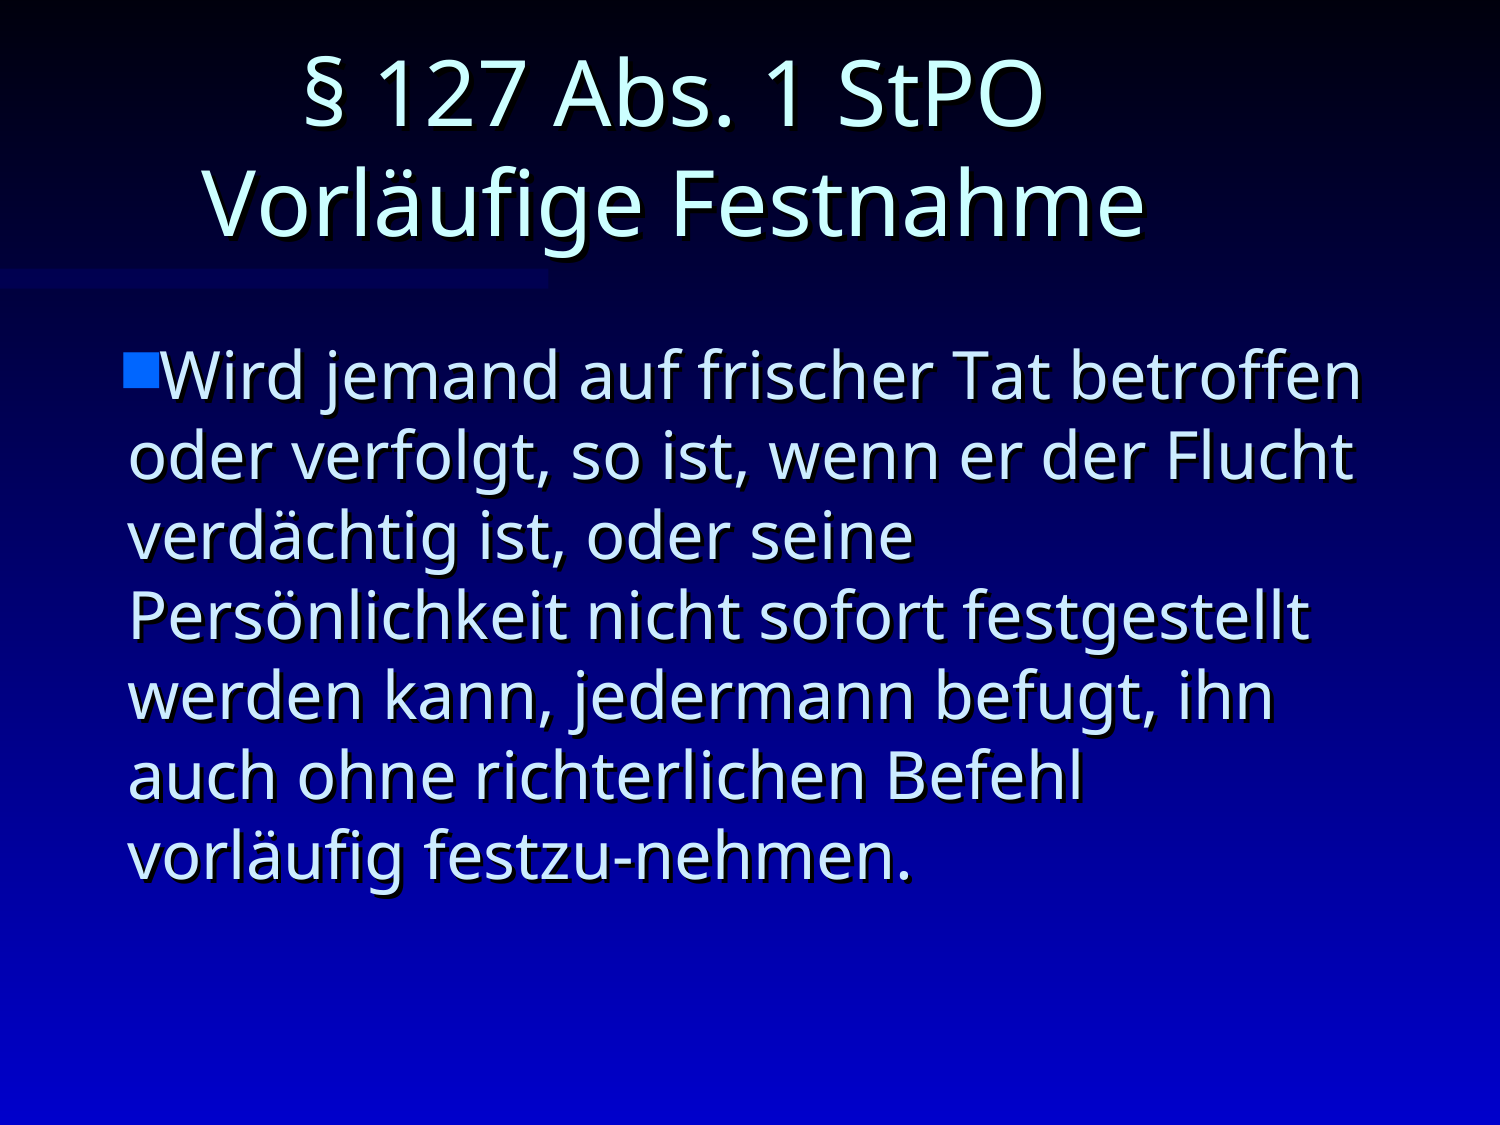

# § 127 Abs. 1 StPO Vorläufige Festnahme
Wird jemand auf frischer Tat betroffen oder verfolgt, so ist, wenn er der Flucht verdächtig ist, oder seine Persönlichkeit nicht sofort festgestellt werden kann, jedermann befugt, ihn auch ohne richterlichen Befehl vorläufig festzu-nehmen.